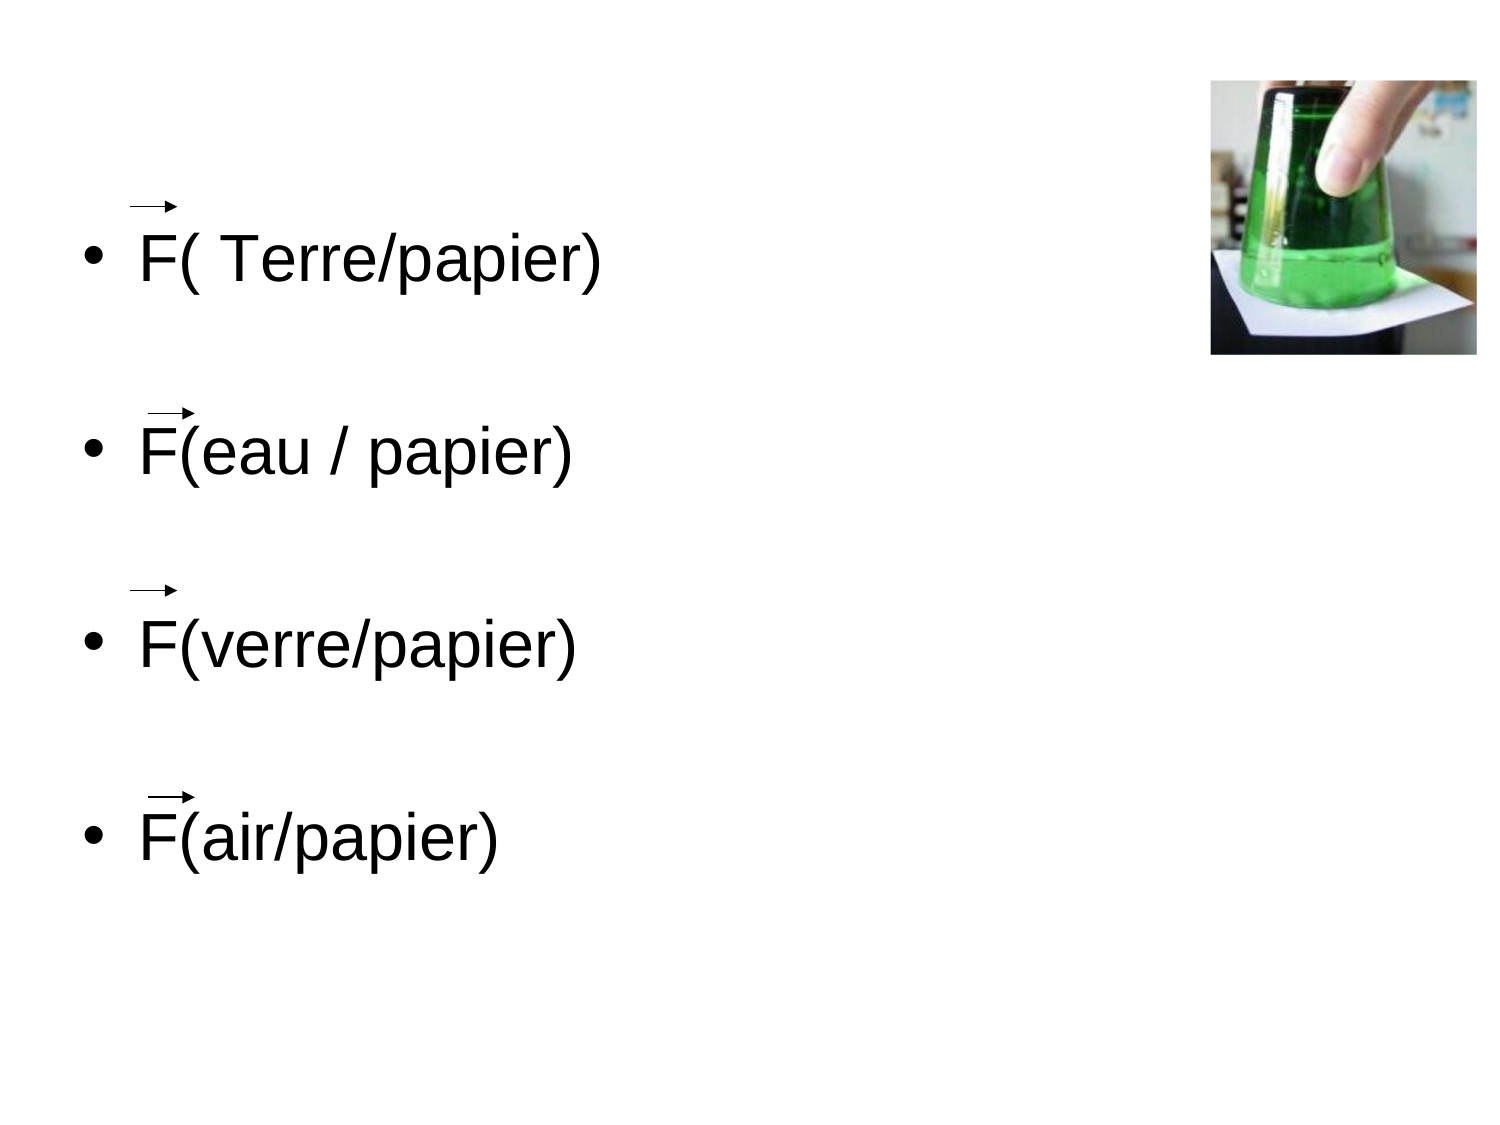

# F( Terre/papier) vers le bas
F(eau / papier) vers le bas
F(verre/papier) vers le bas
F(air/papier) vers le ?